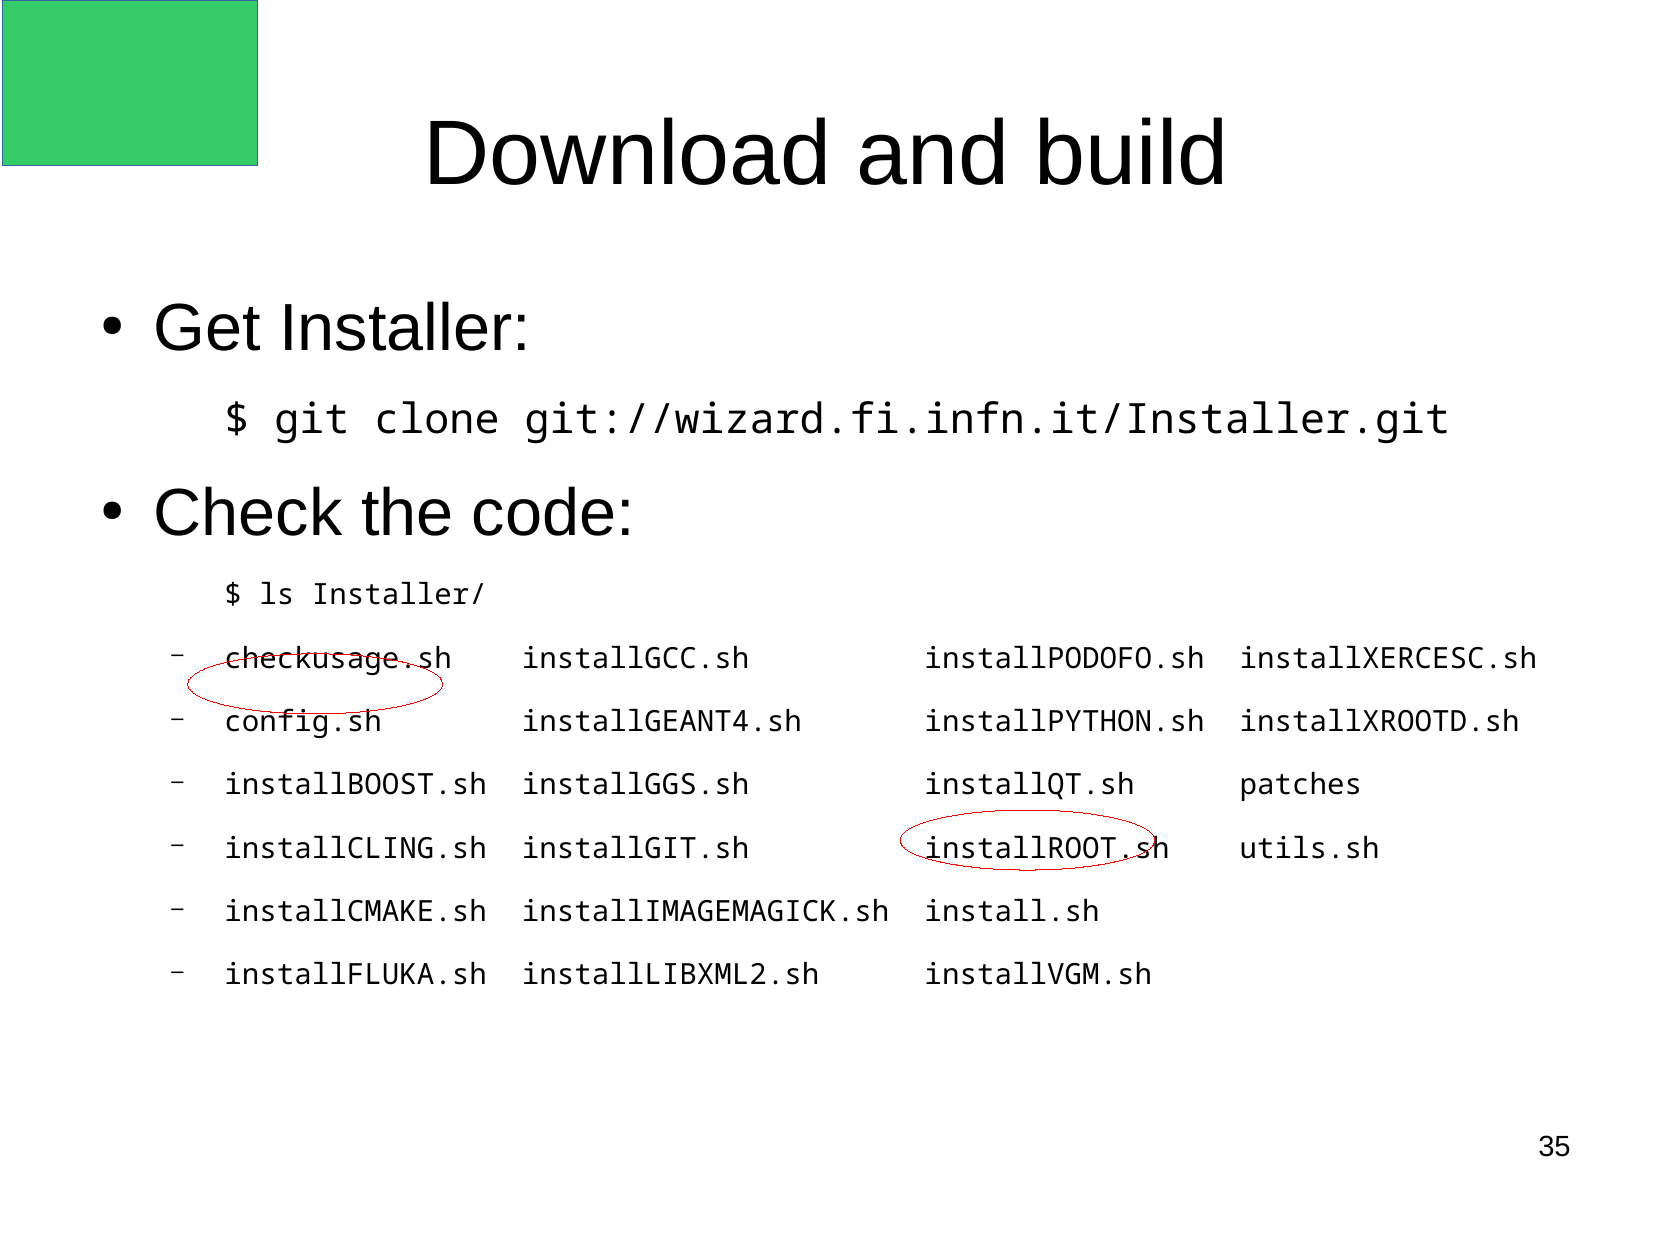

# Download and build
Get Installer:
$ git clone git://wizard.fi.infn.it/Installer.git
Check the code:
$ ls Installer/
checkusage.sh installGCC.sh installPODOFO.sh installXERCESC.sh
config.sh installGEANT4.sh installPYTHON.sh installXROOTD.sh
installBOOST.sh installGGS.sh installQT.sh patches
installCLING.sh installGIT.sh installROOT.sh utils.sh
installCMAKE.sh installIMAGEMAGICK.sh install.sh
installFLUKA.sh installLIBXML2.sh installVGM.sh
35